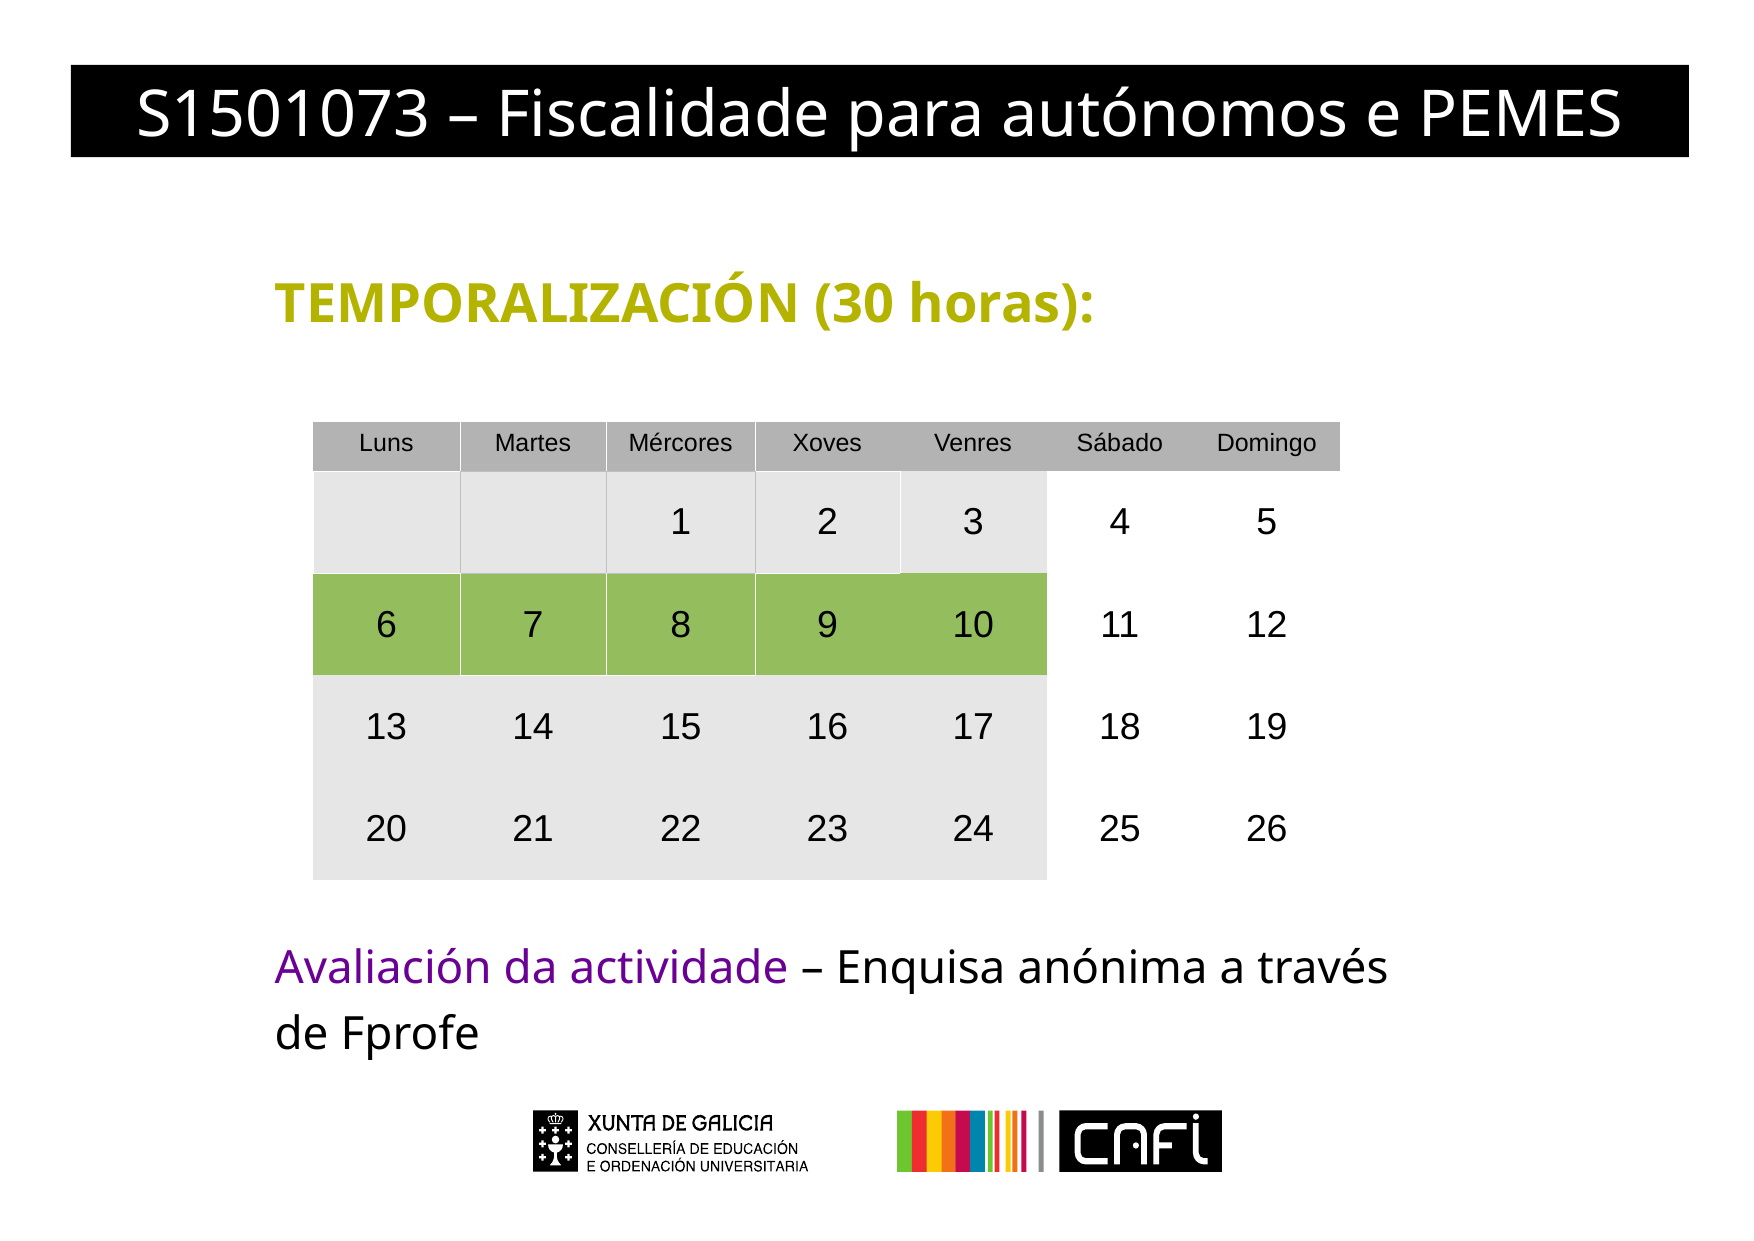

S1501073 – Fiscalidade para autónomos e PEMES
TEMPORALIZACIÓN (30 horas):
Avaliación da actividade – Enquisa anónima a través de Fprofe
| Luns | Martes | Mércores | Xoves | Venres | Sábado | Domingo |
| --- | --- | --- | --- | --- | --- | --- |
| | | 1 | 2 | 3 | 4 | 5 |
| 6 | 7 | 8 | 9 | 10 | 11 | 12 |
| 13 | 14 | 15 | 16 | 17 | 18 | 19 |
| 20 | 21 | 22 | 23 | 24 | 25 | 26 |